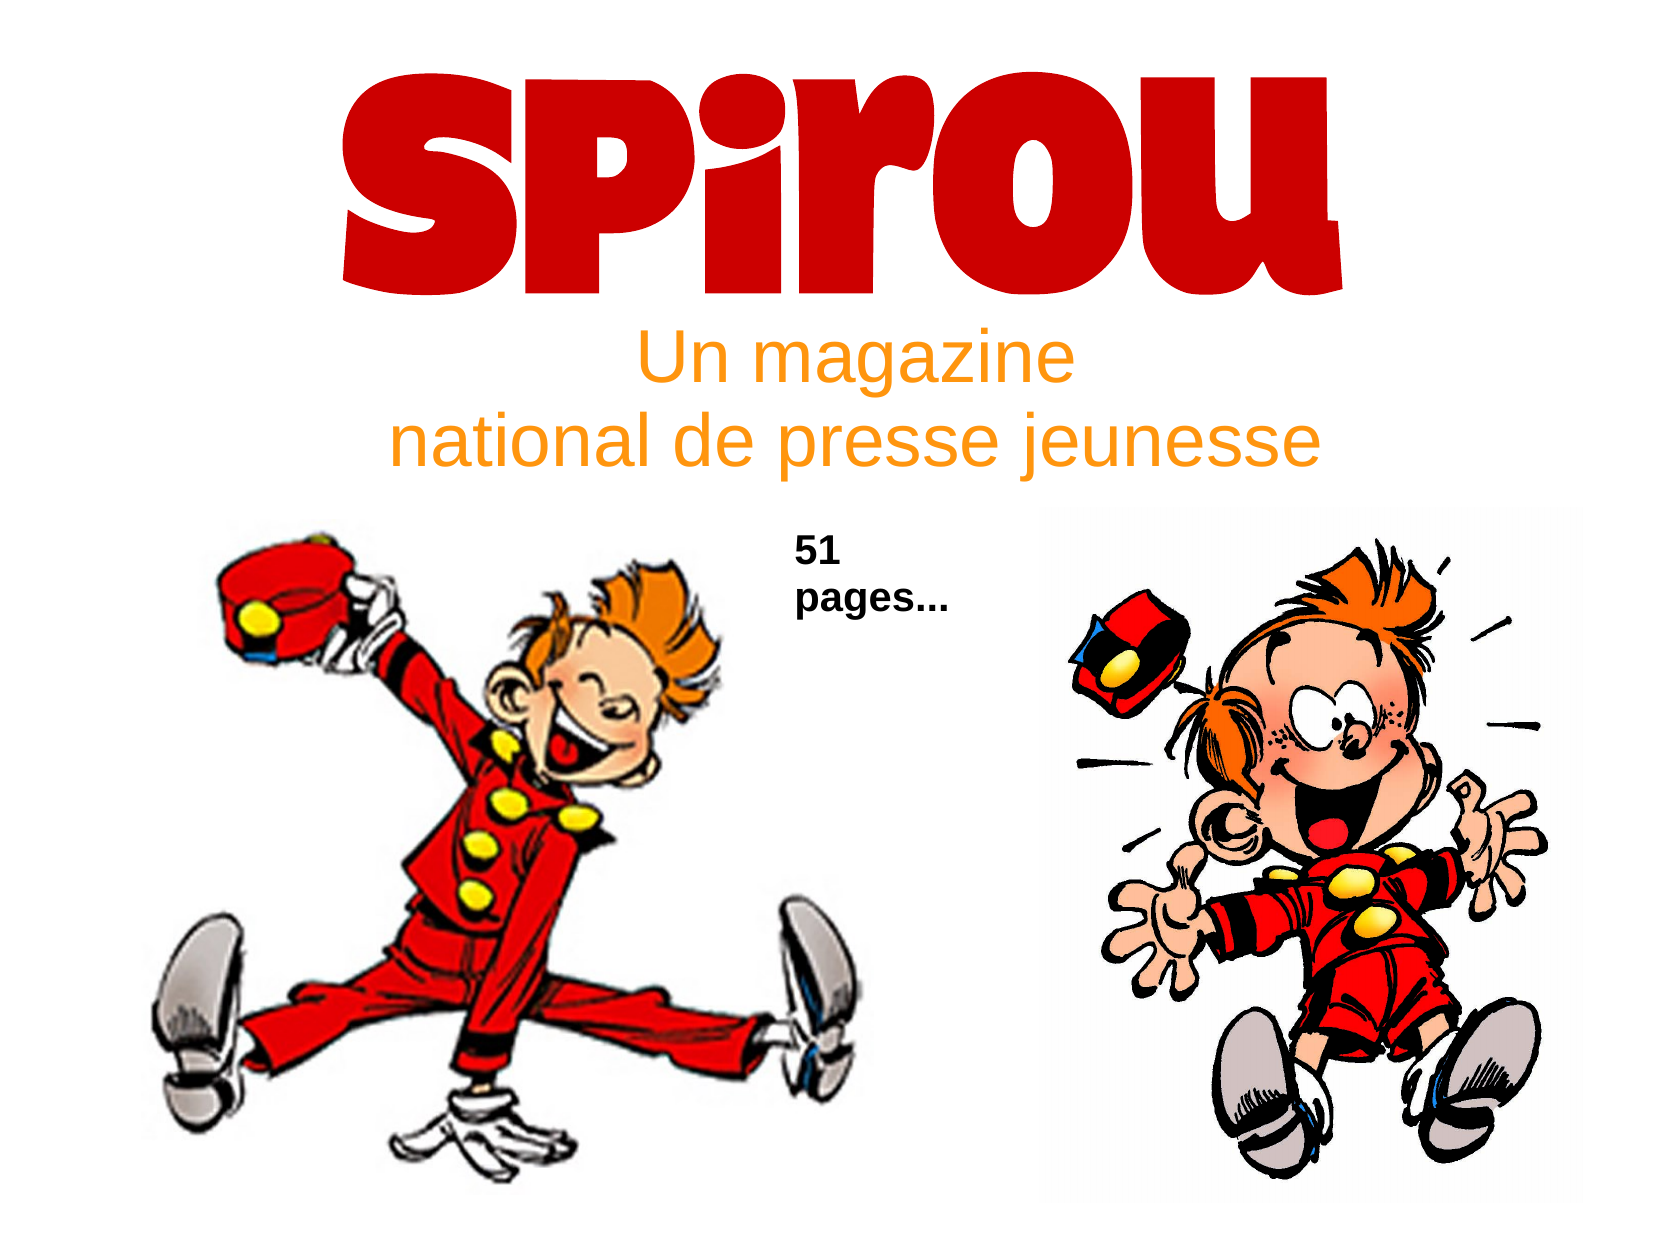

# Un magazine national de presse jeunesse
51 pages...